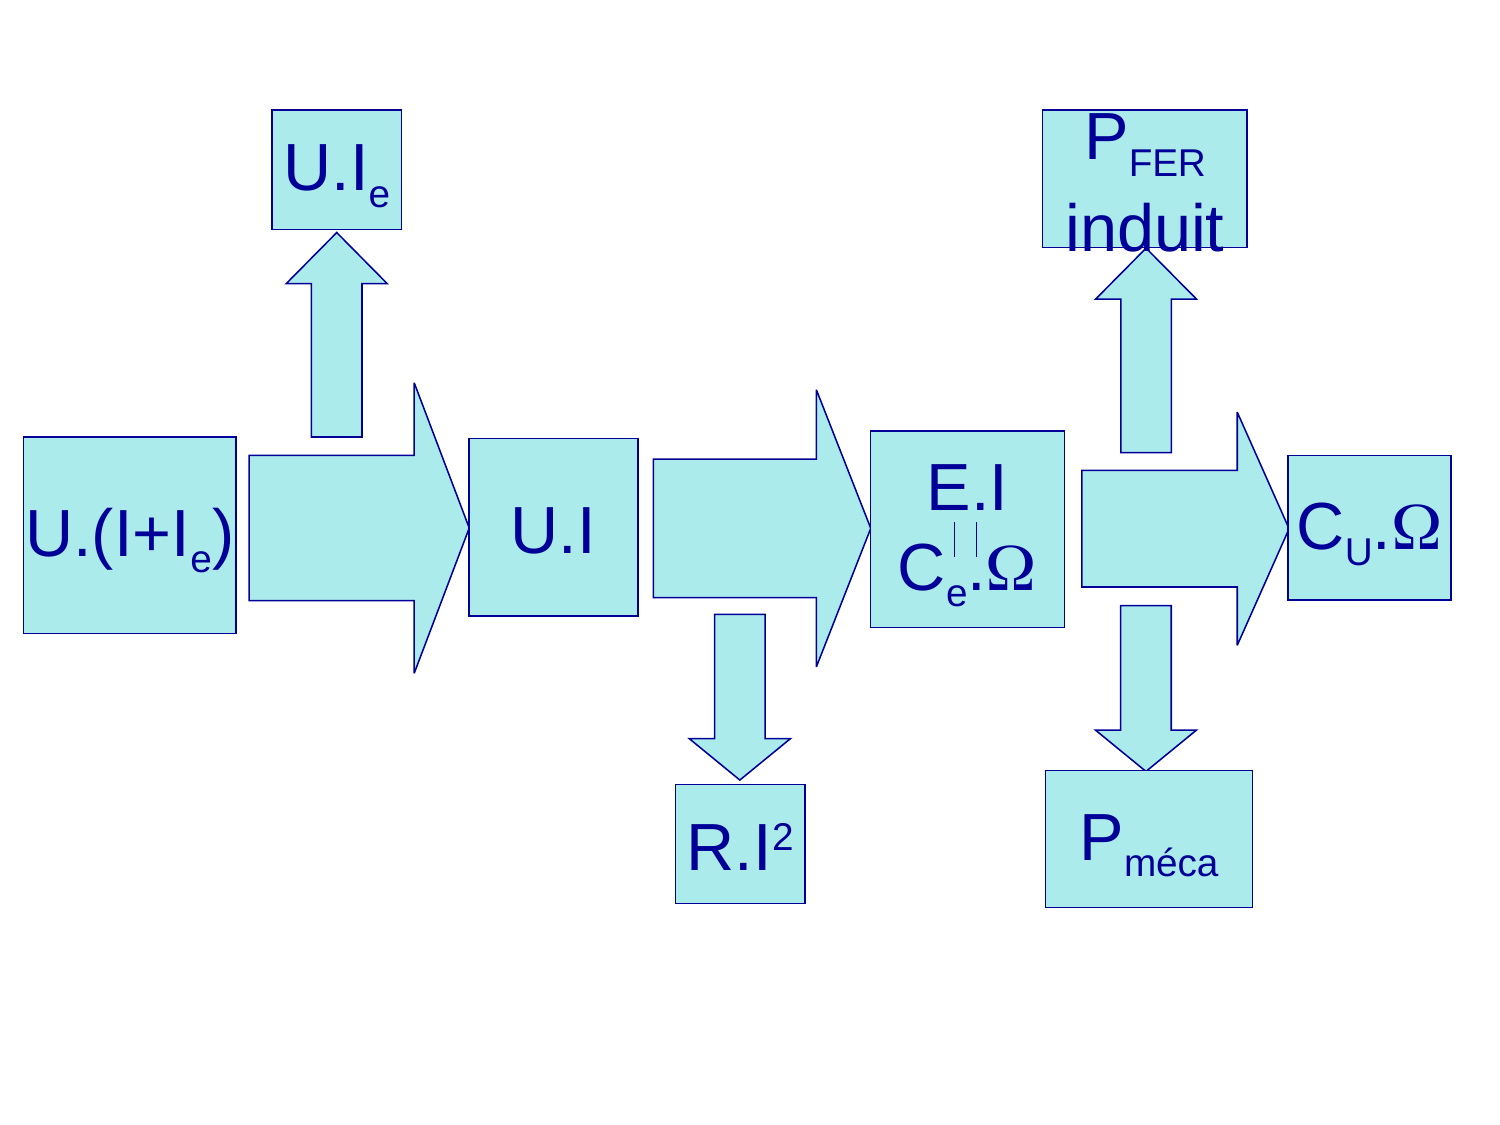

PFER
induit
U.Ie
U.I
E.I
Ce.
CU.
U.(I+Ie)
Pméca
R.I2